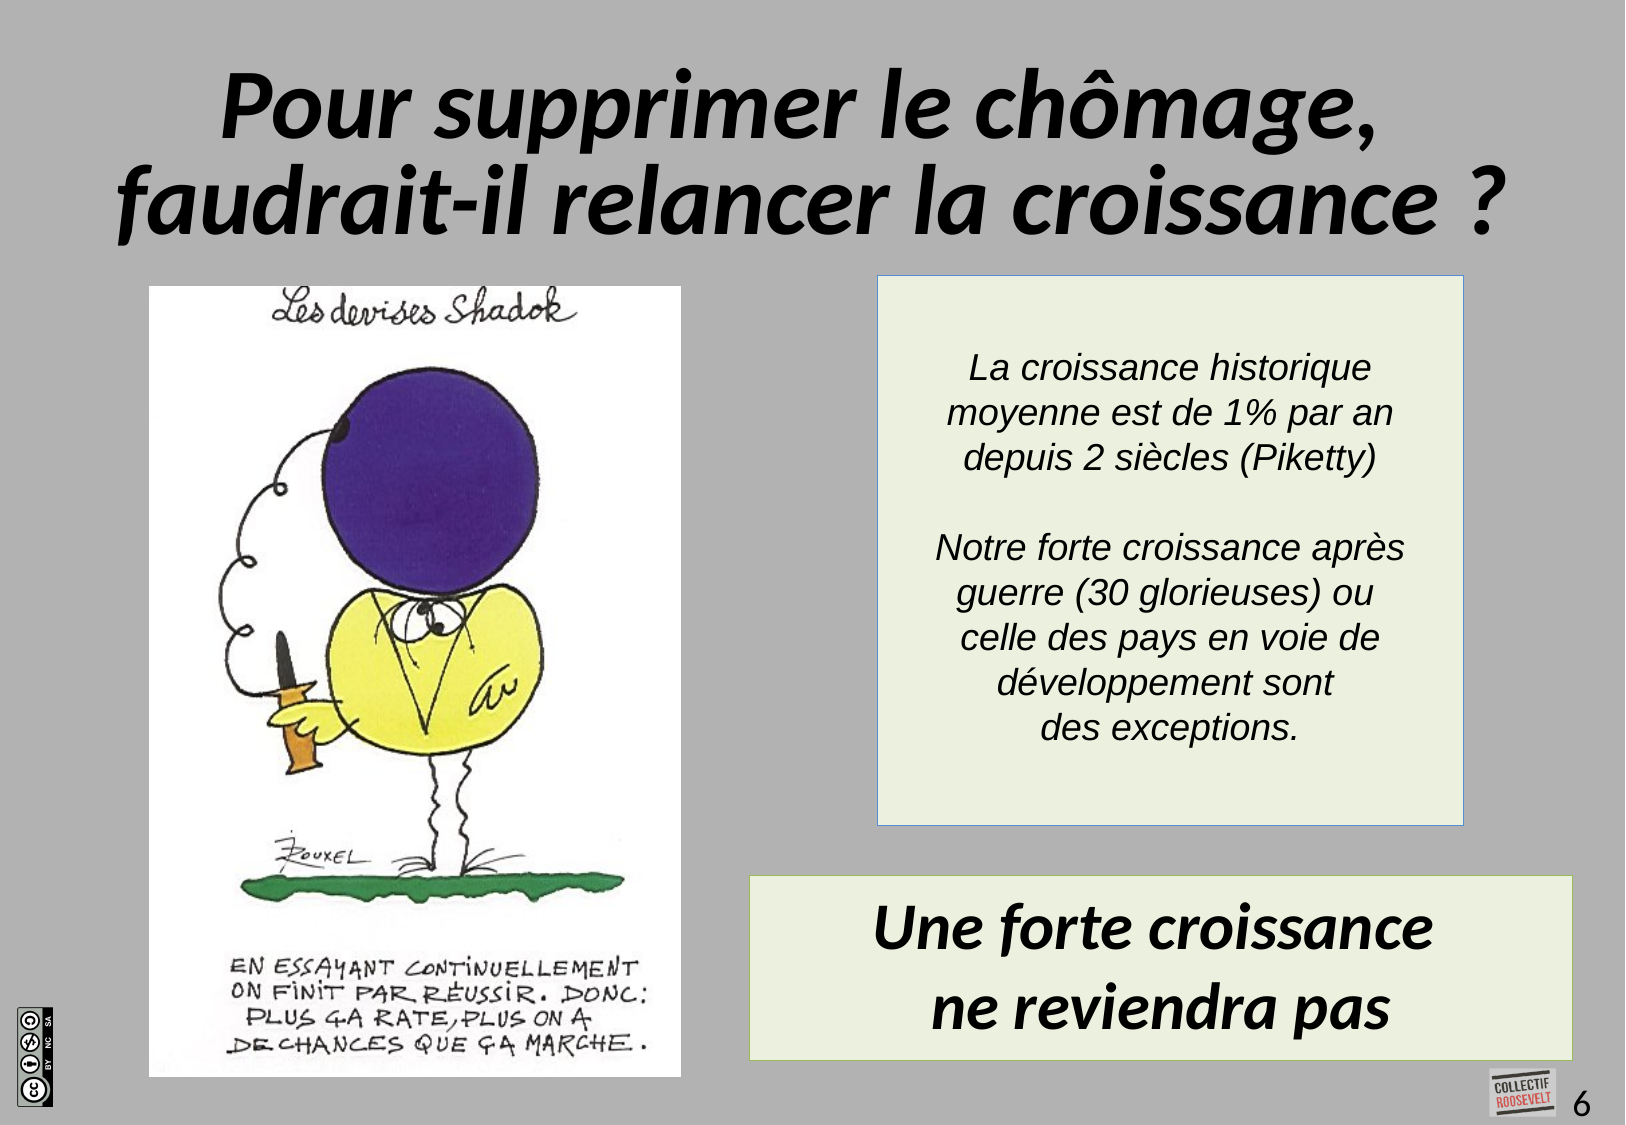

# Pour supprimer le chômage, faudrait-il relancer la croissance ?
La croissance historique moyenne est de 1% par an depuis 2 siècles (Piketty)
Notre forte croissance après guerre (30 glorieuses) ou
celle des pays en voie de développement sont
des exceptions.
Une forte croissance
ne reviendra pas